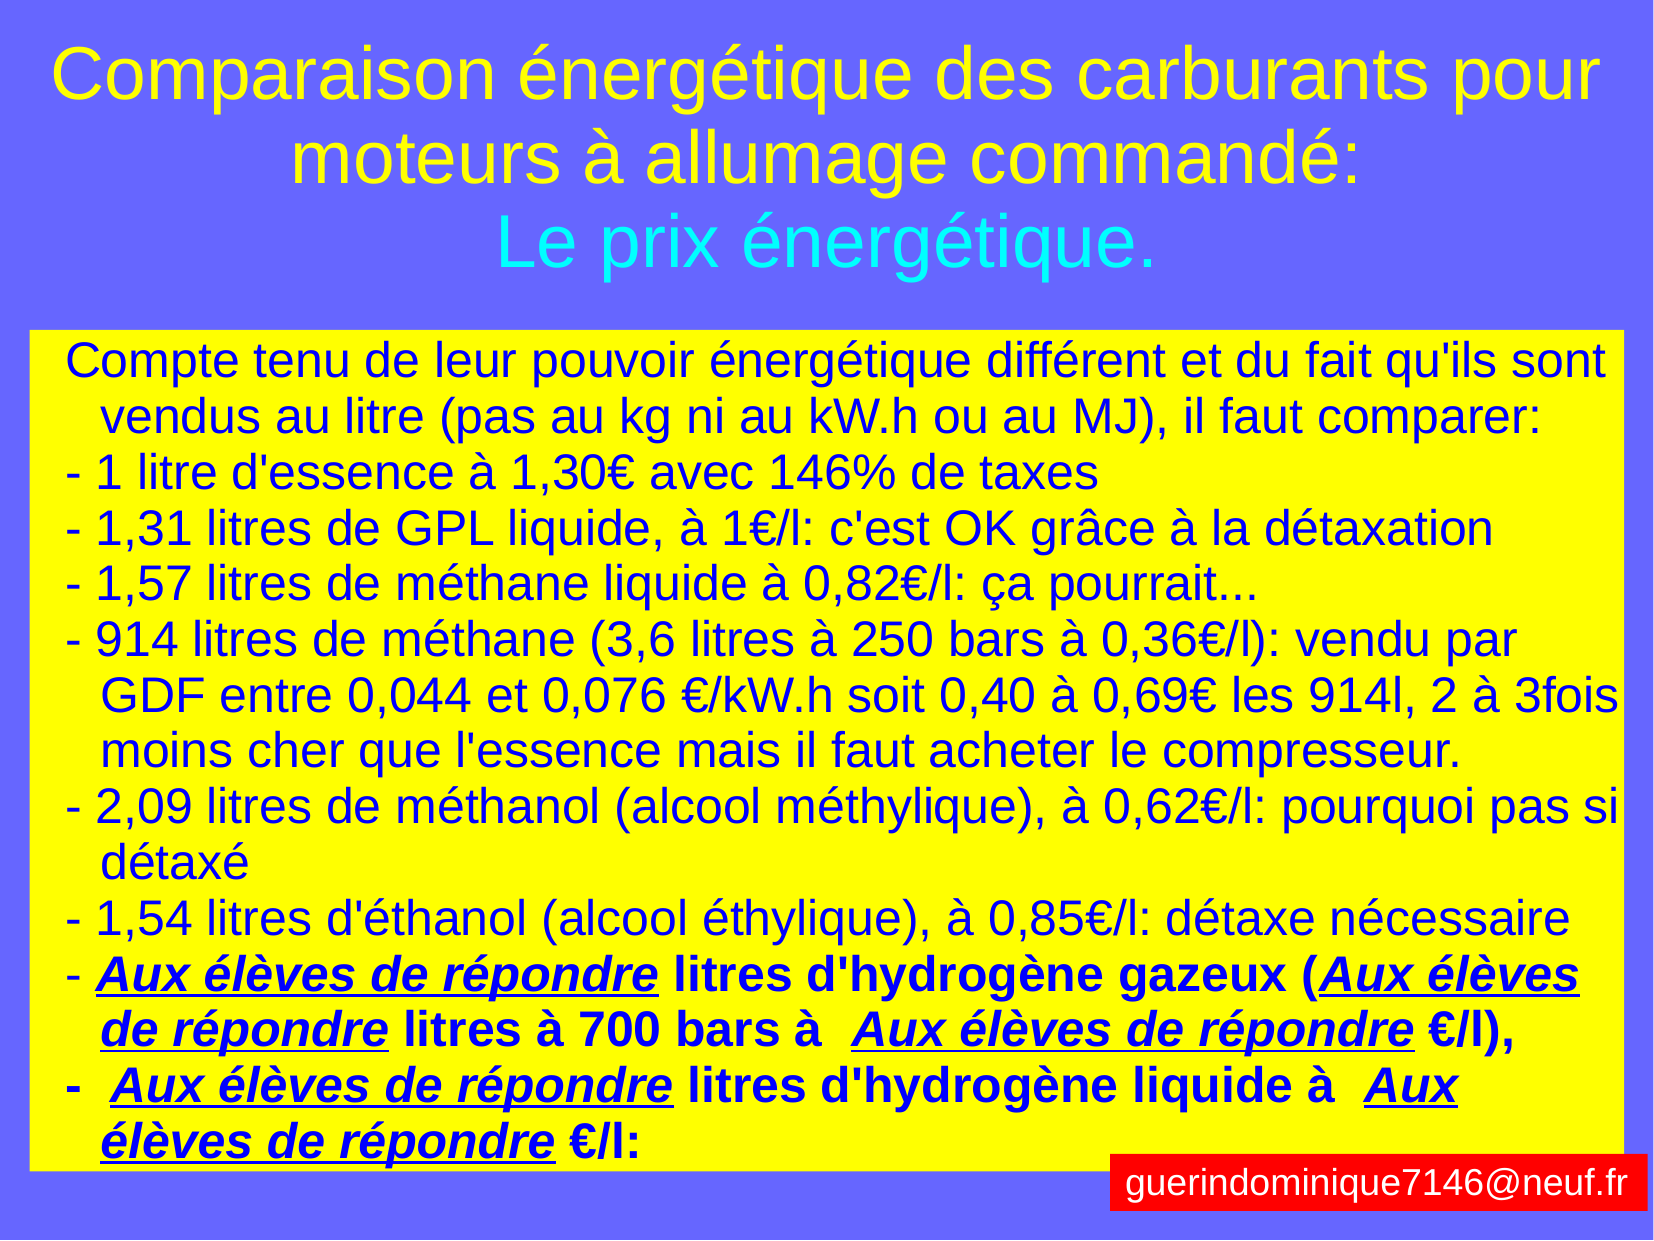

# Comparaison énergétique des carburants pour moteurs à allumage commandé: Le prix énergétique.
Compte tenu de leur pouvoir énergétique différent et du fait qu'ils sont vendus au litre (pas au kg ni au kW.h ou au MJ), il faut comparer:
- 1 litre d'essence à 1,30€ avec 146% de taxes
- 1,31 litres de GPL liquide, à 1€/l: c'est OK grâce à la détaxation
- 1,57 litres de méthane liquide à 0,82€/l: ça pourrait...
- 914 litres de méthane (3,6 litres à 250 bars à 0,36€/l): vendu par GDF entre 0,044 et 0,076 €/kW.h soit 0,40 à 0,69€ les 914l, 2 à 3fois moins cher que l'essence mais il faut acheter le compresseur.
- 2,09 litres de méthanol (alcool méthylique), à 0,62€/l: pourquoi pas si détaxé
- 1,54 litres d'éthanol (alcool éthylique), à 0,85€/l: détaxe nécessaire
- Aux élèves de répondre litres d'hydrogène gazeux (Aux élèves de répondre litres à 700 bars à Aux élèves de répondre €/l),
- Aux élèves de répondre litres d'hydrogène liquide à Aux élèves de répondre €/l:
guerindominique7146@neuf.fr